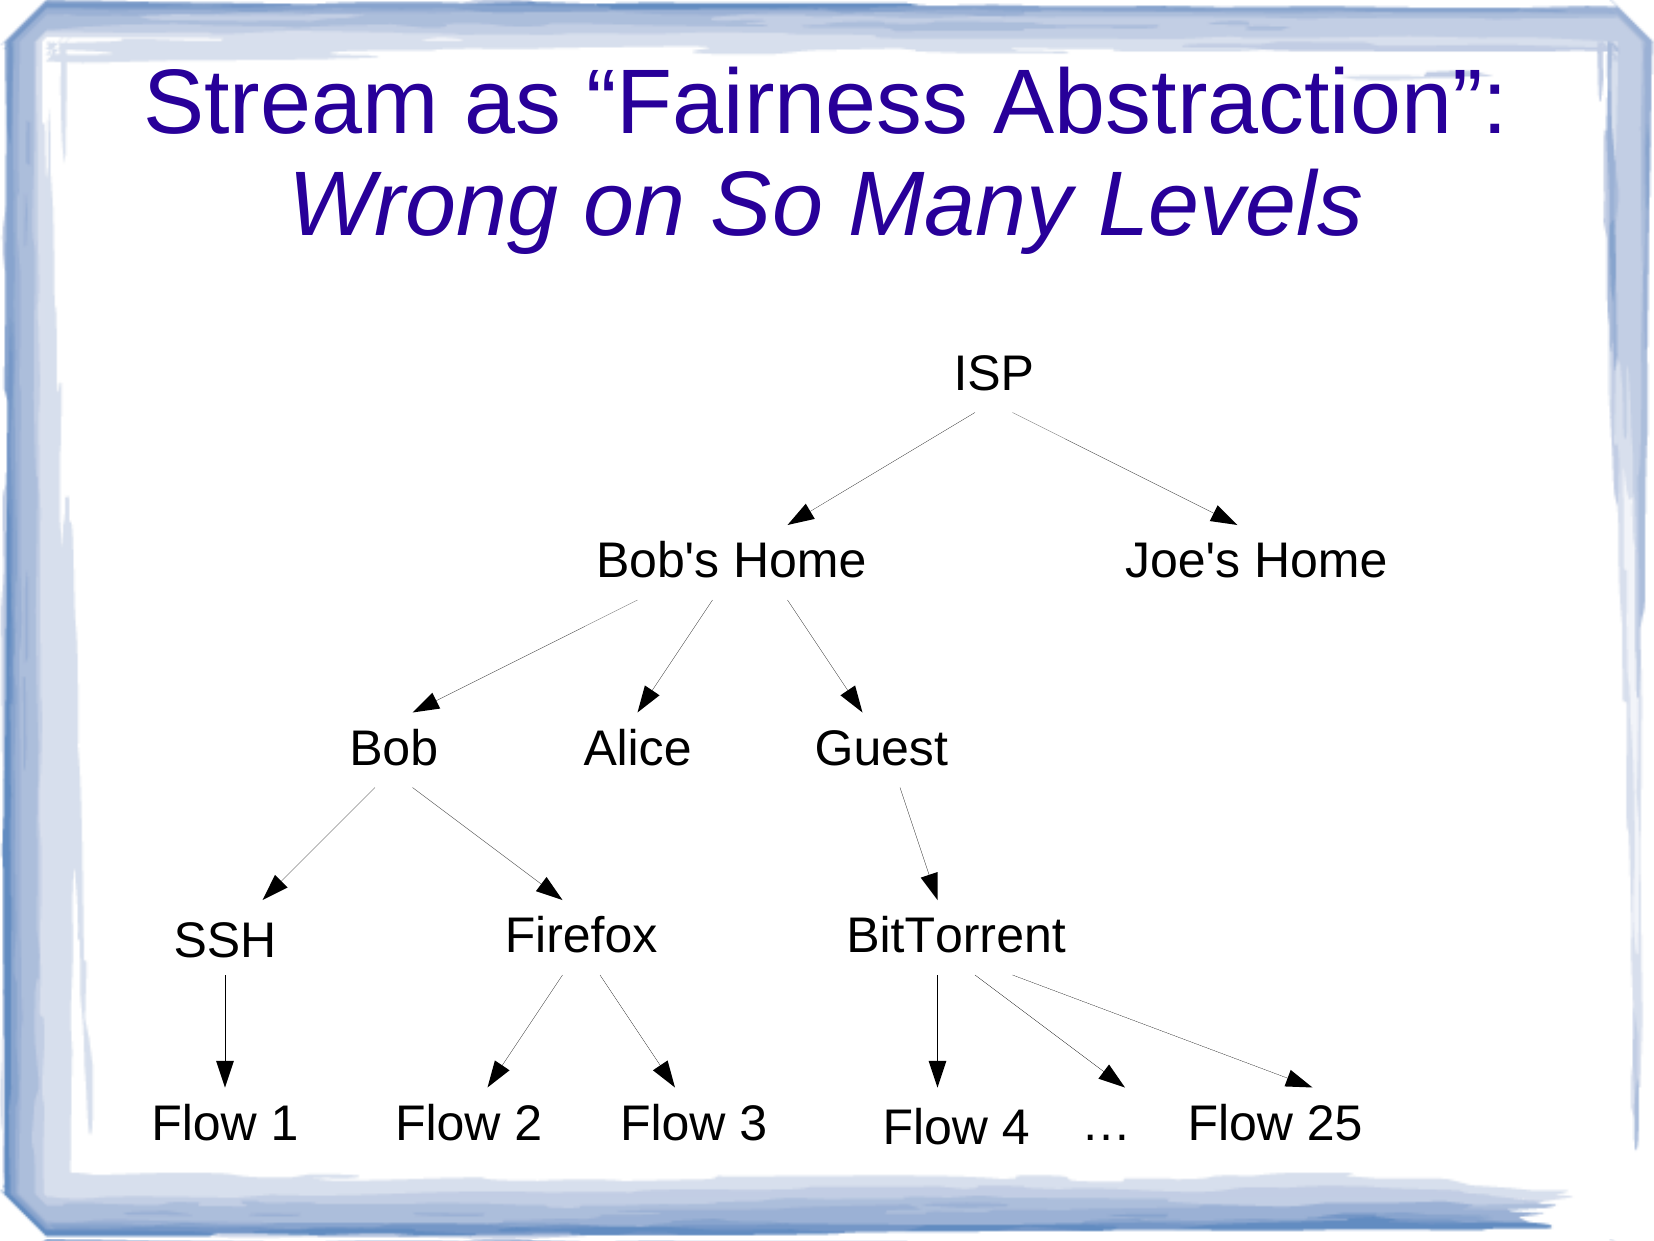

# Stream as “Fairness Abstraction”: Wrong on So Many Levels
ISP
Bob's Home
Joe's Home
Bob
Alice
Guest
Firefox
BitTorrent
SSH
Flow 1
Flow 2
Flow 3
…
Flow 25
Flow 4